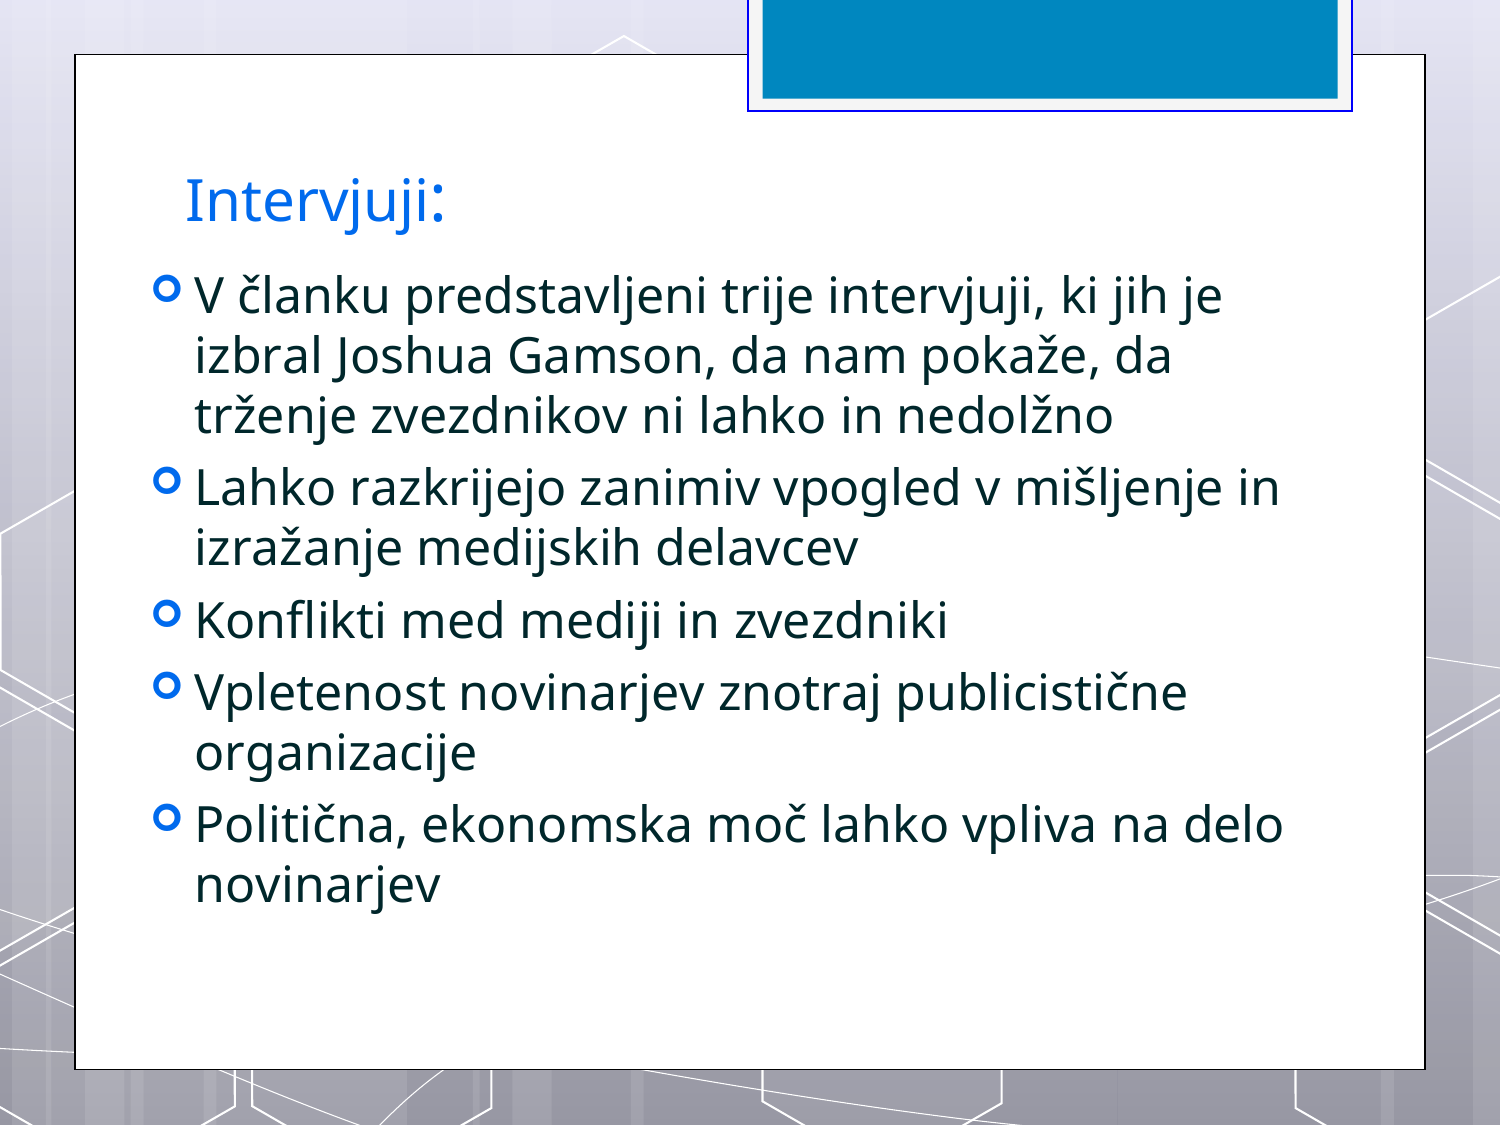

Intervjuji:
V članku predstavljeni trije intervjuji, ki jih je izbral Joshua Gamson, da nam pokaže, da trženje zvezdnikov ni lahko in nedolžno
Lahko razkrijejo zanimiv vpogled v mišljenje in izražanje medijskih delavcev
Konflikti med mediji in zvezdniki
Vpletenost novinarjev znotraj publicistične organizacije
Politična, ekonomska moč lahko vpliva na delo novinarjev